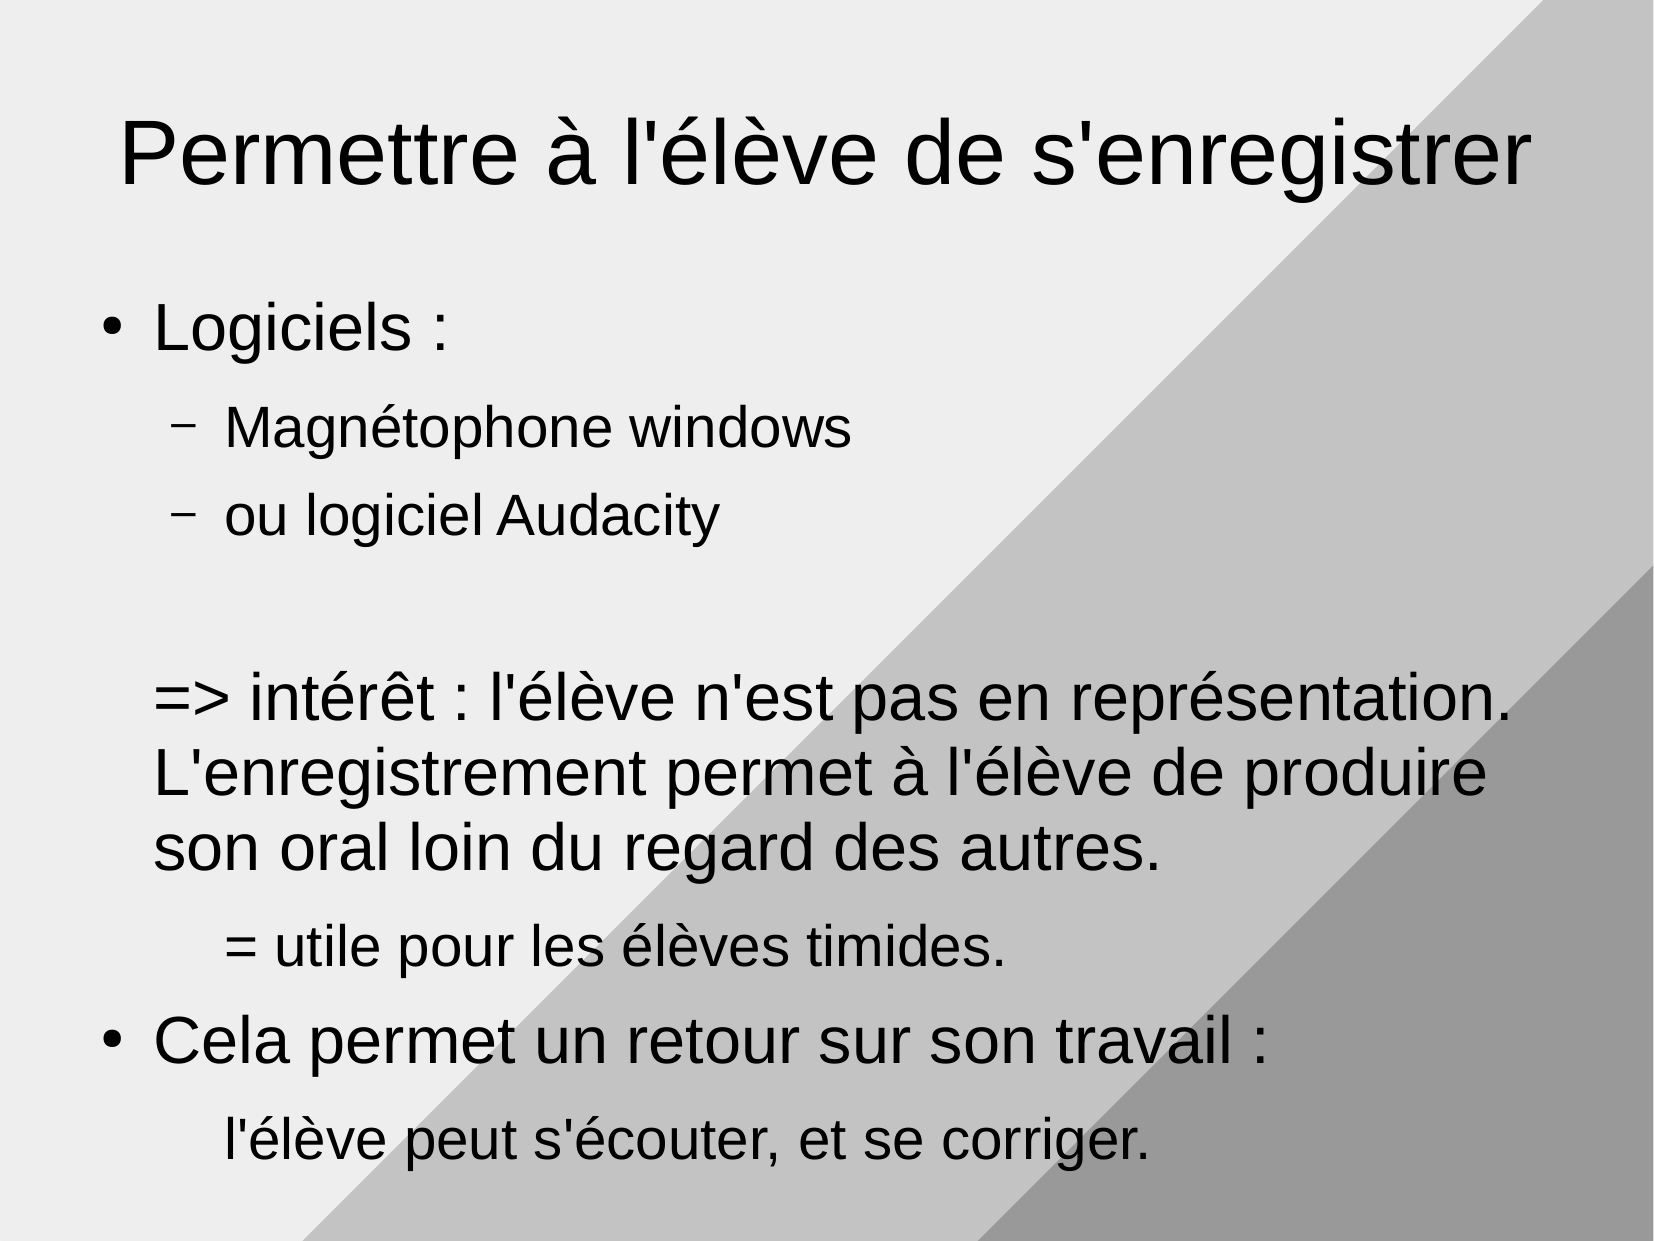

# Permettre à l'élève de s'enregistrer
Logiciels :
Magnétophone windows
ou logiciel Audacity
=> intérêt : l'élève n'est pas en représentation. L'enregistrement permet à l'élève de produire son oral loin du regard des autres.
= utile pour les élèves timides.
Cela permet un retour sur son travail :
l'élève peut s'écouter, et se corriger.